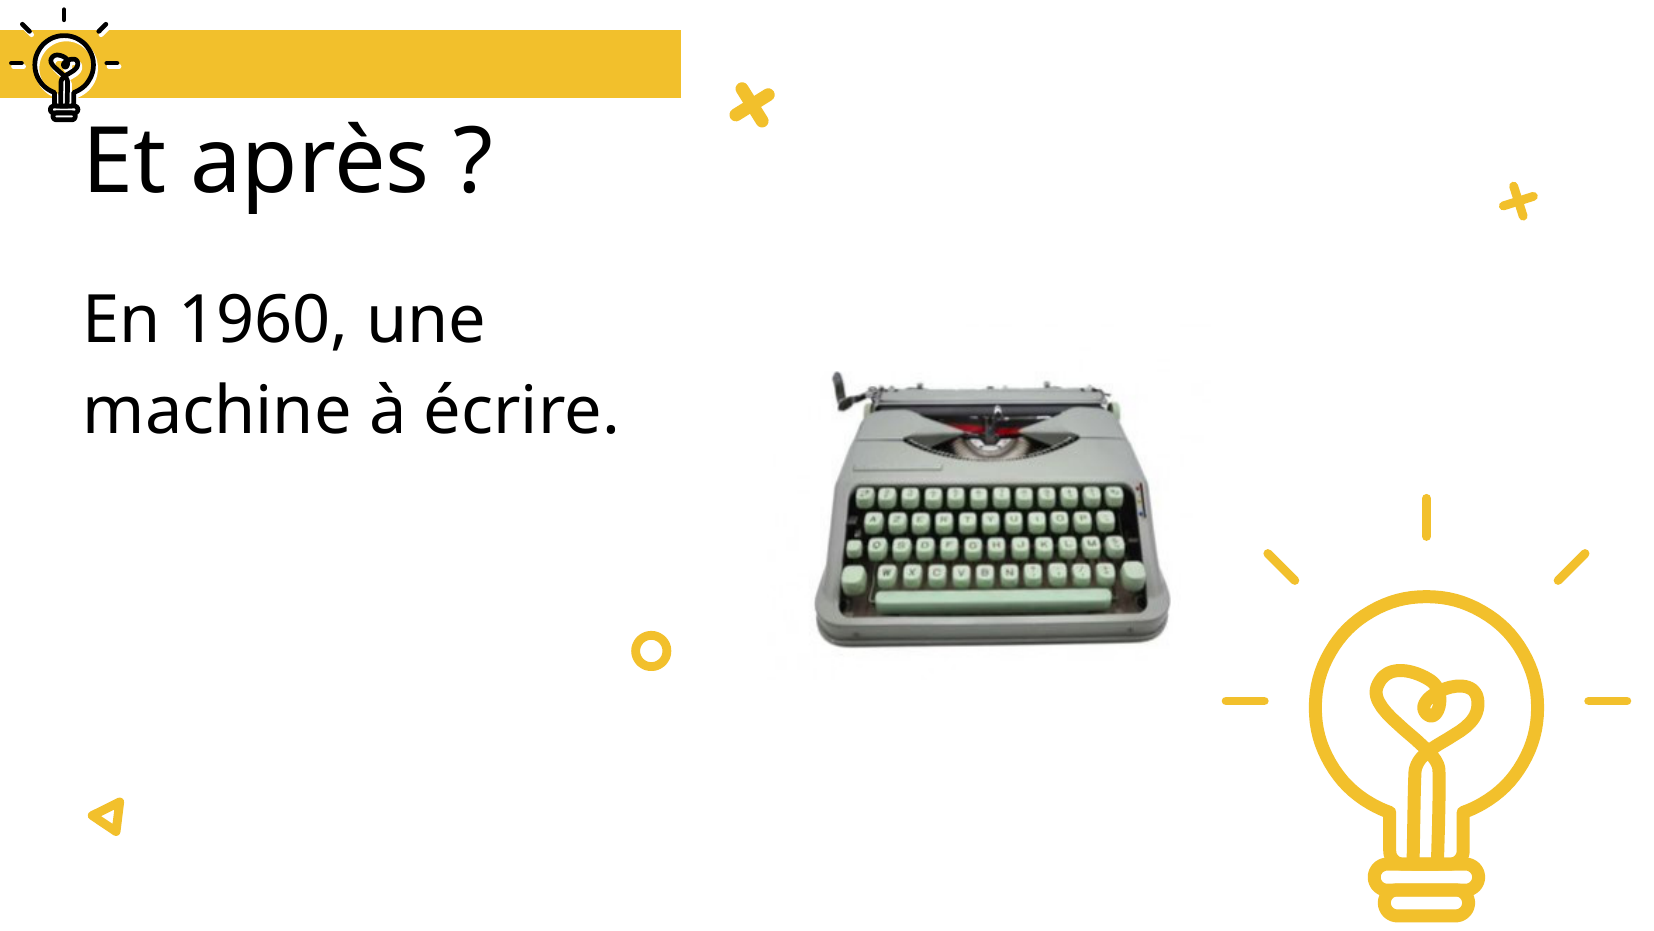

# Et après ?
En 1960, une 												machine à écrire.